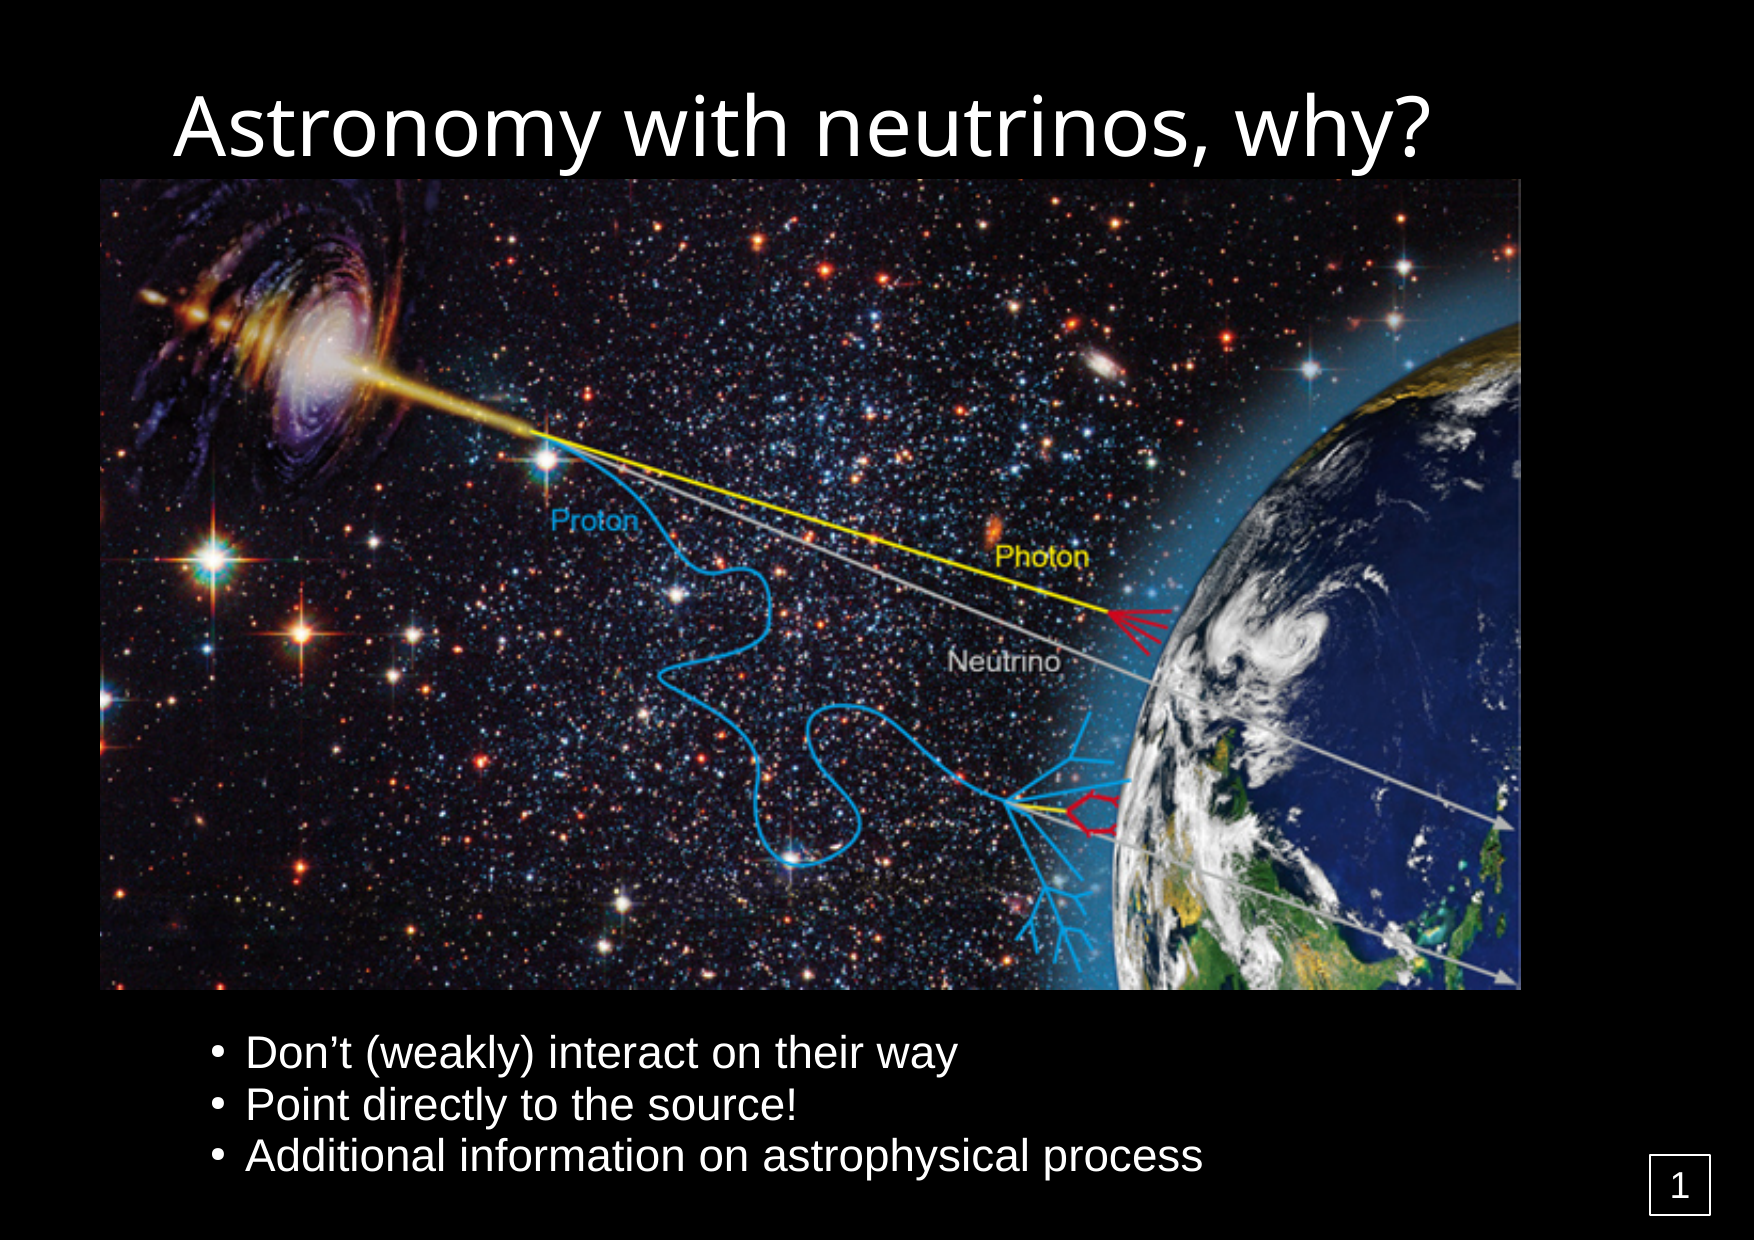

Astronomy with neutrinos, why?
Don’t (weakly) interact on their way
Point directly to the source!
Additional information on astrophysical process
1